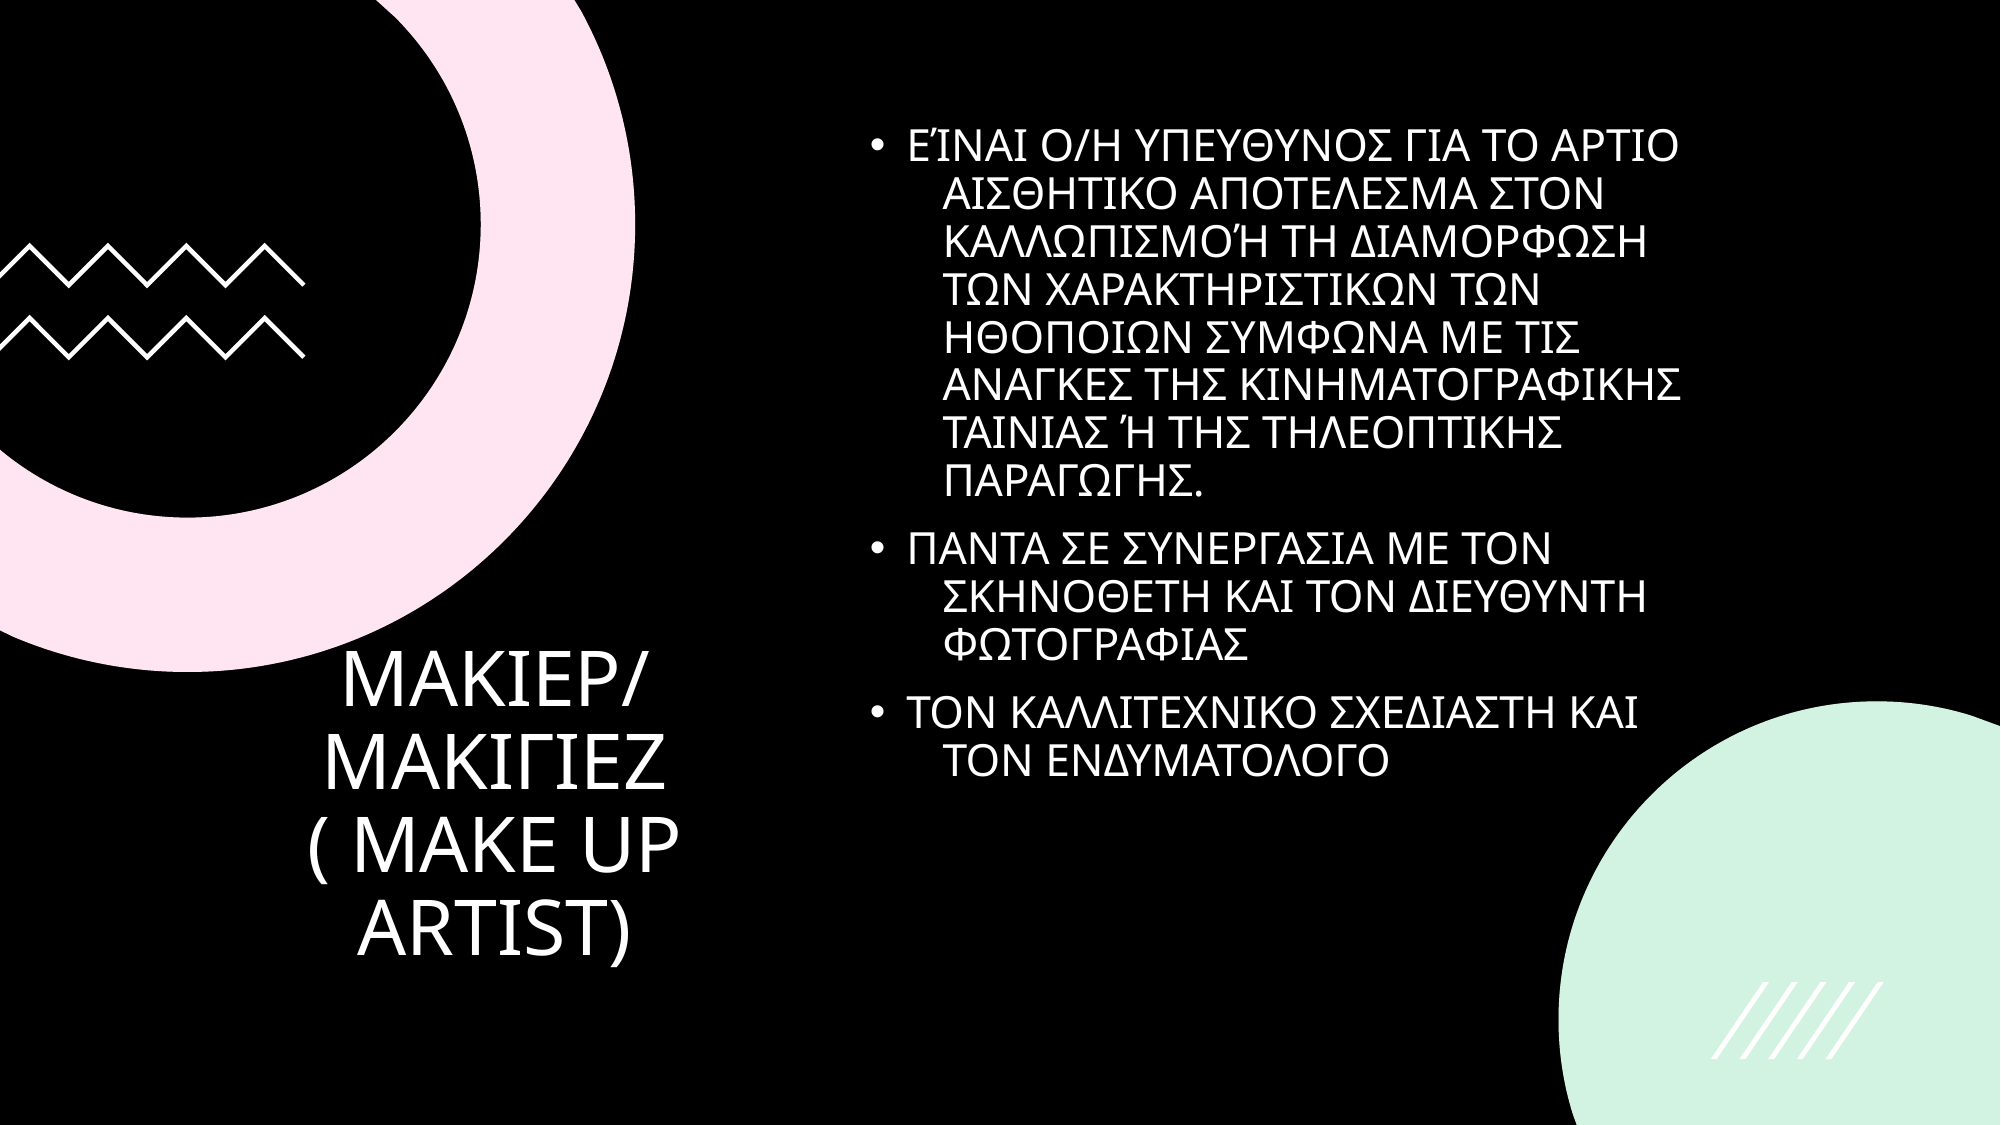

ΕΊΝΑΙ Ο/Η ΥΠΕΥΘΥΝΟΣ ΓΙΑ ΤΟ ΑΡΤΙΟ ΑΙΣΘΗΤΙΚΟ ΑΠΟΤΕΛΕΣΜΑ ΣΤΟΝ ΚΑΛΛΩΠΙΣΜΟΉ ΤΗ ΔΙΑΜΟΡΦΩΣΗ ΤΩΝ ΧΑΡΑΚΤΗΡΙΣΤΙΚΩΝ ΤΩΝ ΗΘΟΠΟΙΩΝ ΣΥΜΦΩΝΑ ΜΕ ΤΙΣ ΑΝΑΓΚΕΣ ΤΗΣ ΚΙΝΗΜΑΤΟΓΡΑΦΙΚΗΣ ΤΑΙΝΙΑΣ Ή ΤΗΣ ΤΗΛΕΟΠΤΙΚΗΣ ΠΑΡΑΓΩΓΗΣ.
ΠΑΝΤΑ ΣΕ ΣΥΝΕΡΓΑΣΙΑ ΜΕ ΤΟΝ ΣΚΗΝΟΘΕΤΗ ΚΑΙ ΤΟΝ ΔΙΕΥΘΥΝΤΗ ΦΩΤΟΓΡΑΦΙΑΣ
ΤΟΝ ΚΑΛΛΙΤΕΧΝΙΚΟ ΣΧΕΔΙΑΣΤΗ ΚΑΙ ΤΟΝ ΕΝΔΥΜΑΤΟΛΟΓΟ
# ΜΑΚΙΕΡ/ΜΑΚΙΓΙΕΖ ( MAKE UP ARTIST)